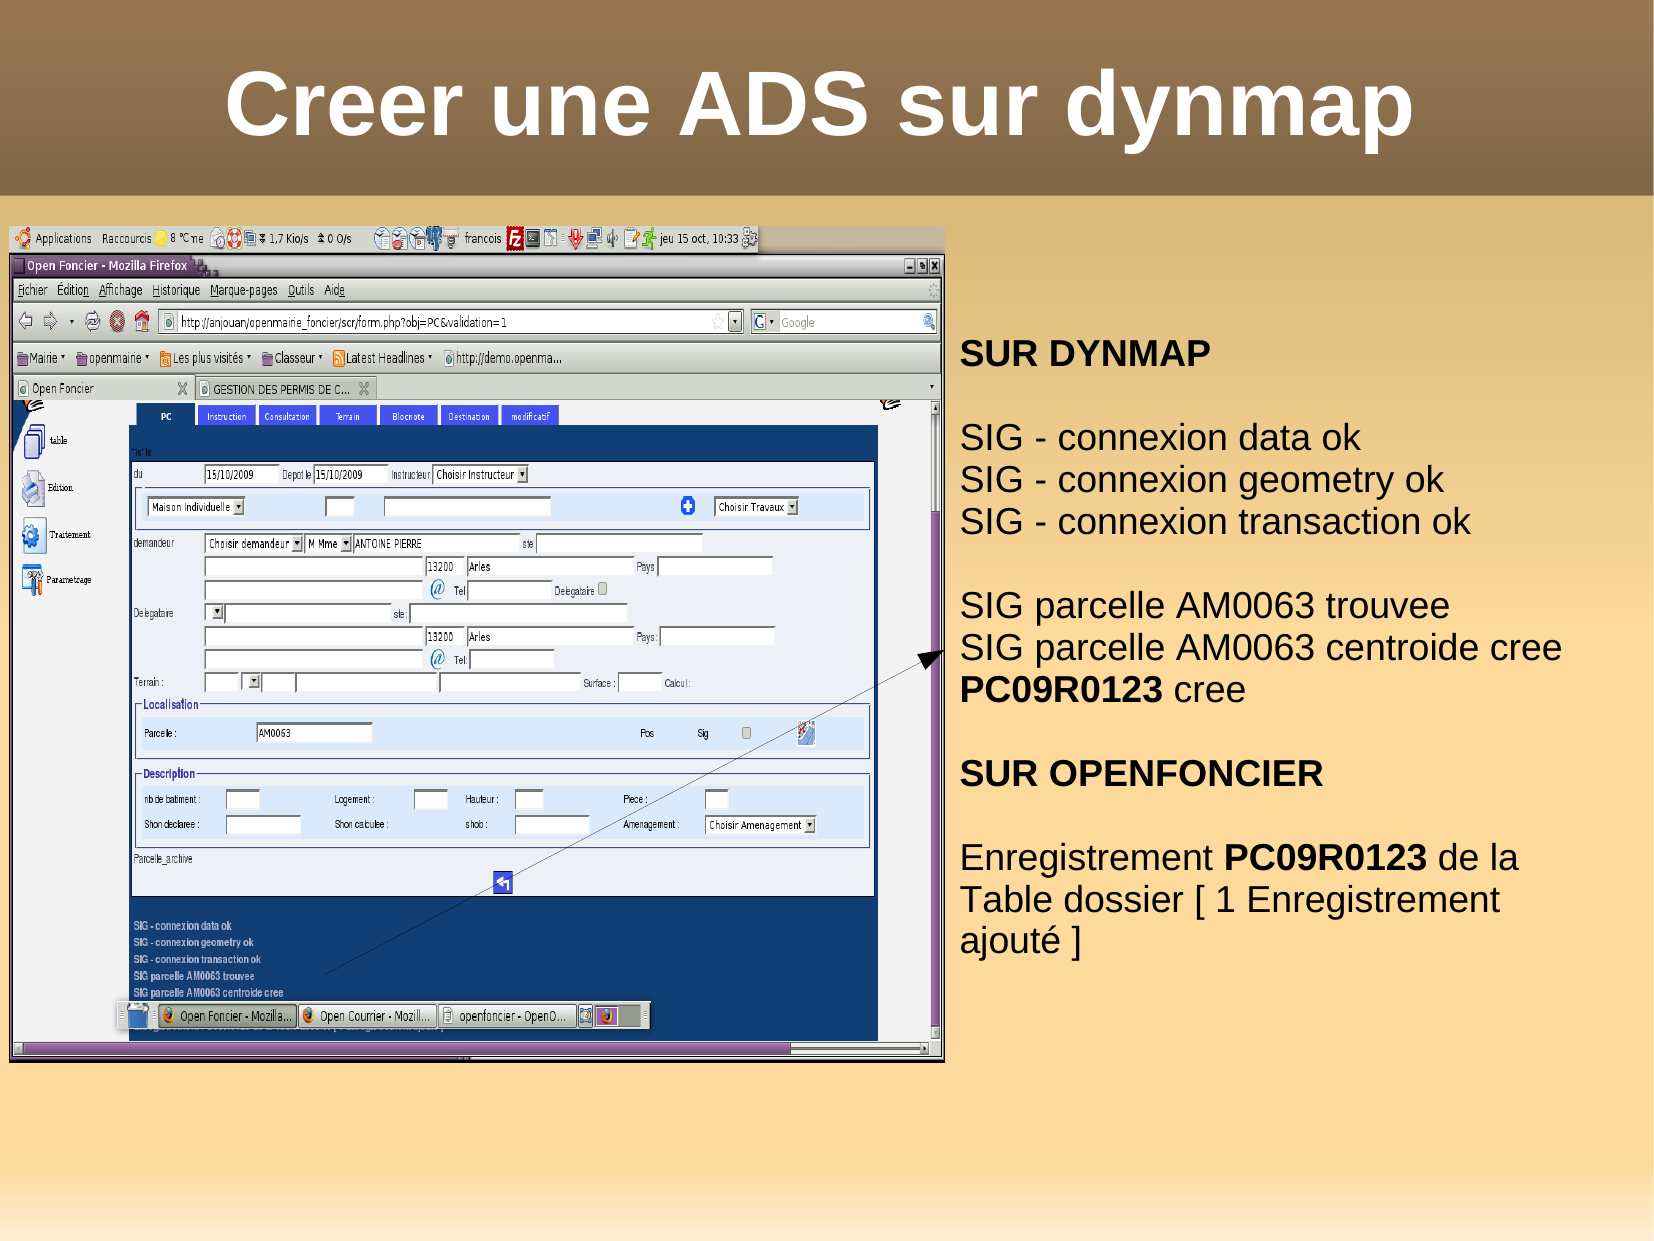

# Creer une ADS sur dynmap
SUR DYNMAP
SIG - connexion data ok
SIG - connexion geometry ok
SIG - connexion transaction ok
SIG parcelle AM0063 trouvee
SIG parcelle AM0063 centroide cree
PC09R0123 cree
SUR OPENFONCIER
Enregistrement PC09R0123 de la Table dossier [ 1 Enregistrement ajouté ]